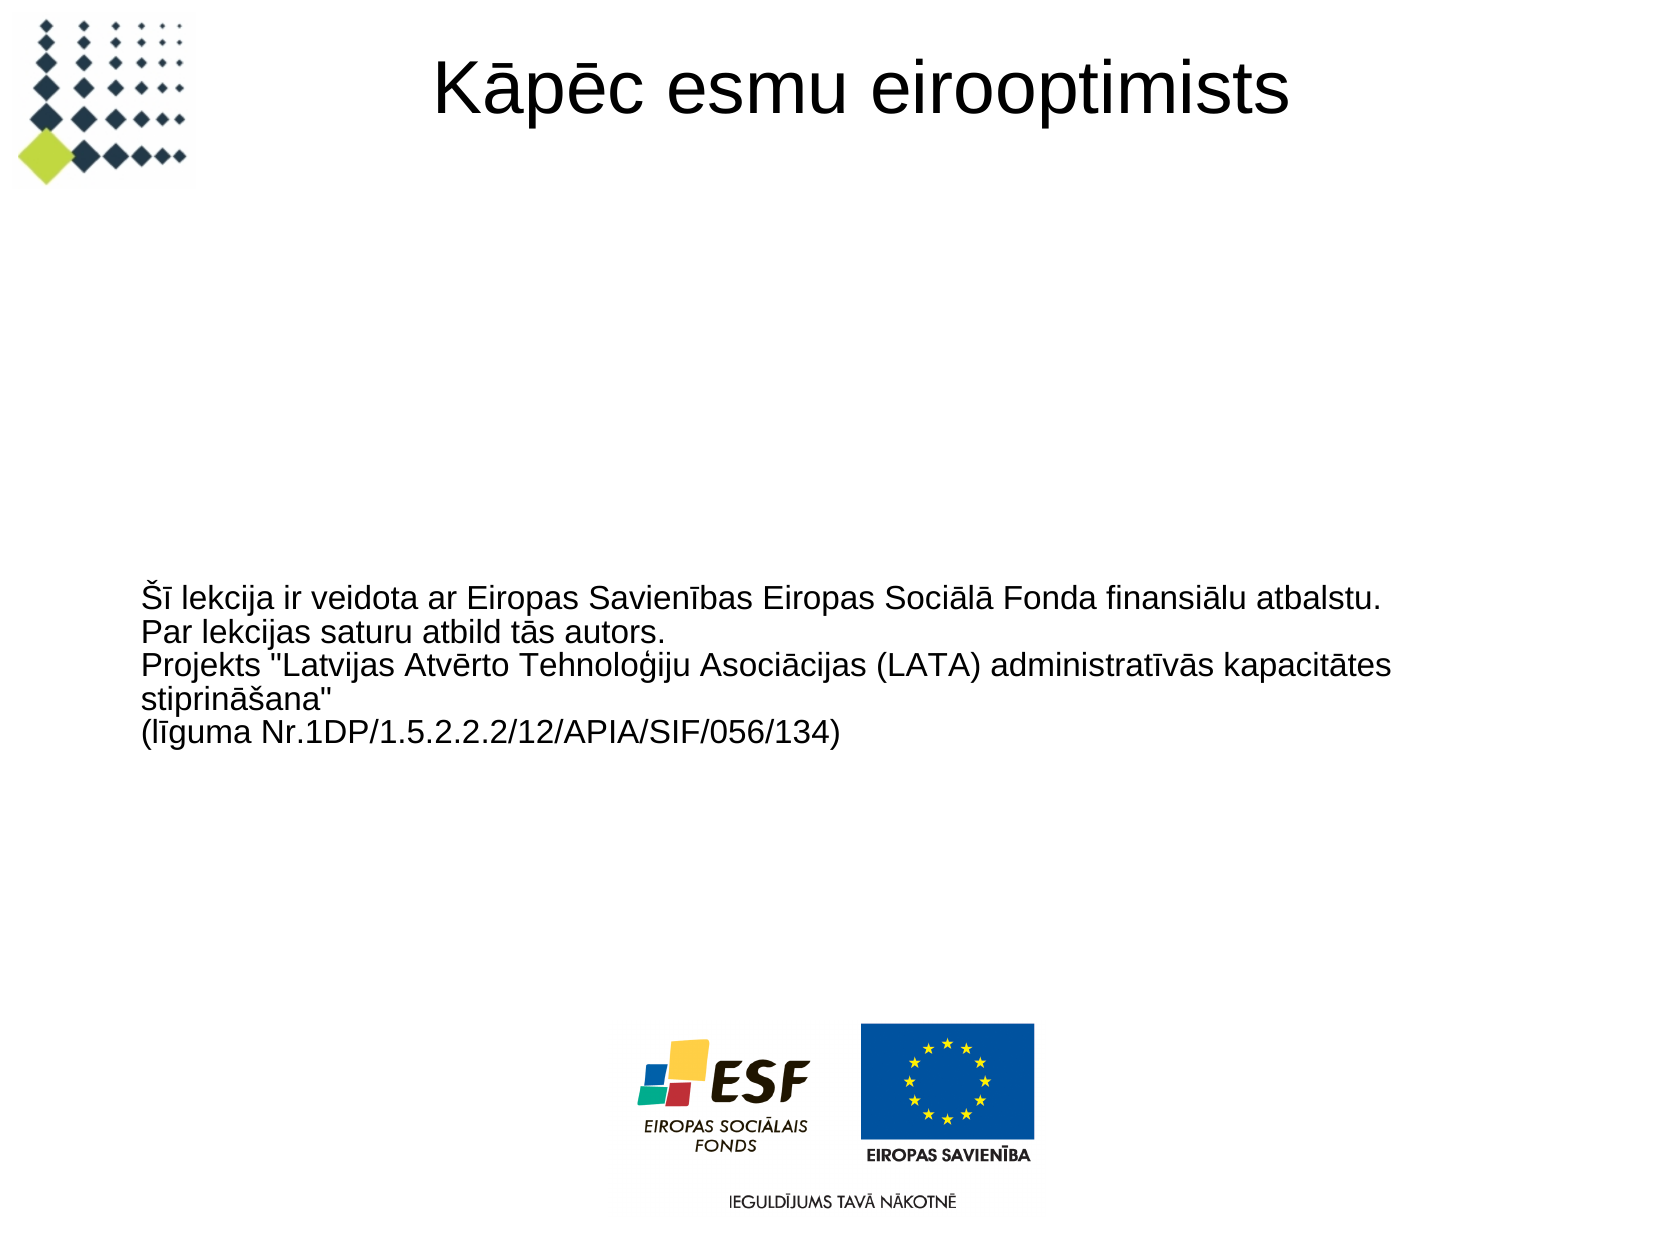

# Kāpēc esmu eirooptimists
Šī lekcija ir veidota ar Eiropas Savienības Eiropas Sociālā Fonda finansiālu atbalstu.
Par lekcijas saturu atbild tās autors.
Projekts "Latvijas Atvērto Tehnoloģiju Asociācijas (LATA) administratīvās kapacitātes stiprināšana"
(līguma Nr.1DP/1.5.2.2.2/12/APIA/SIF/056/134)